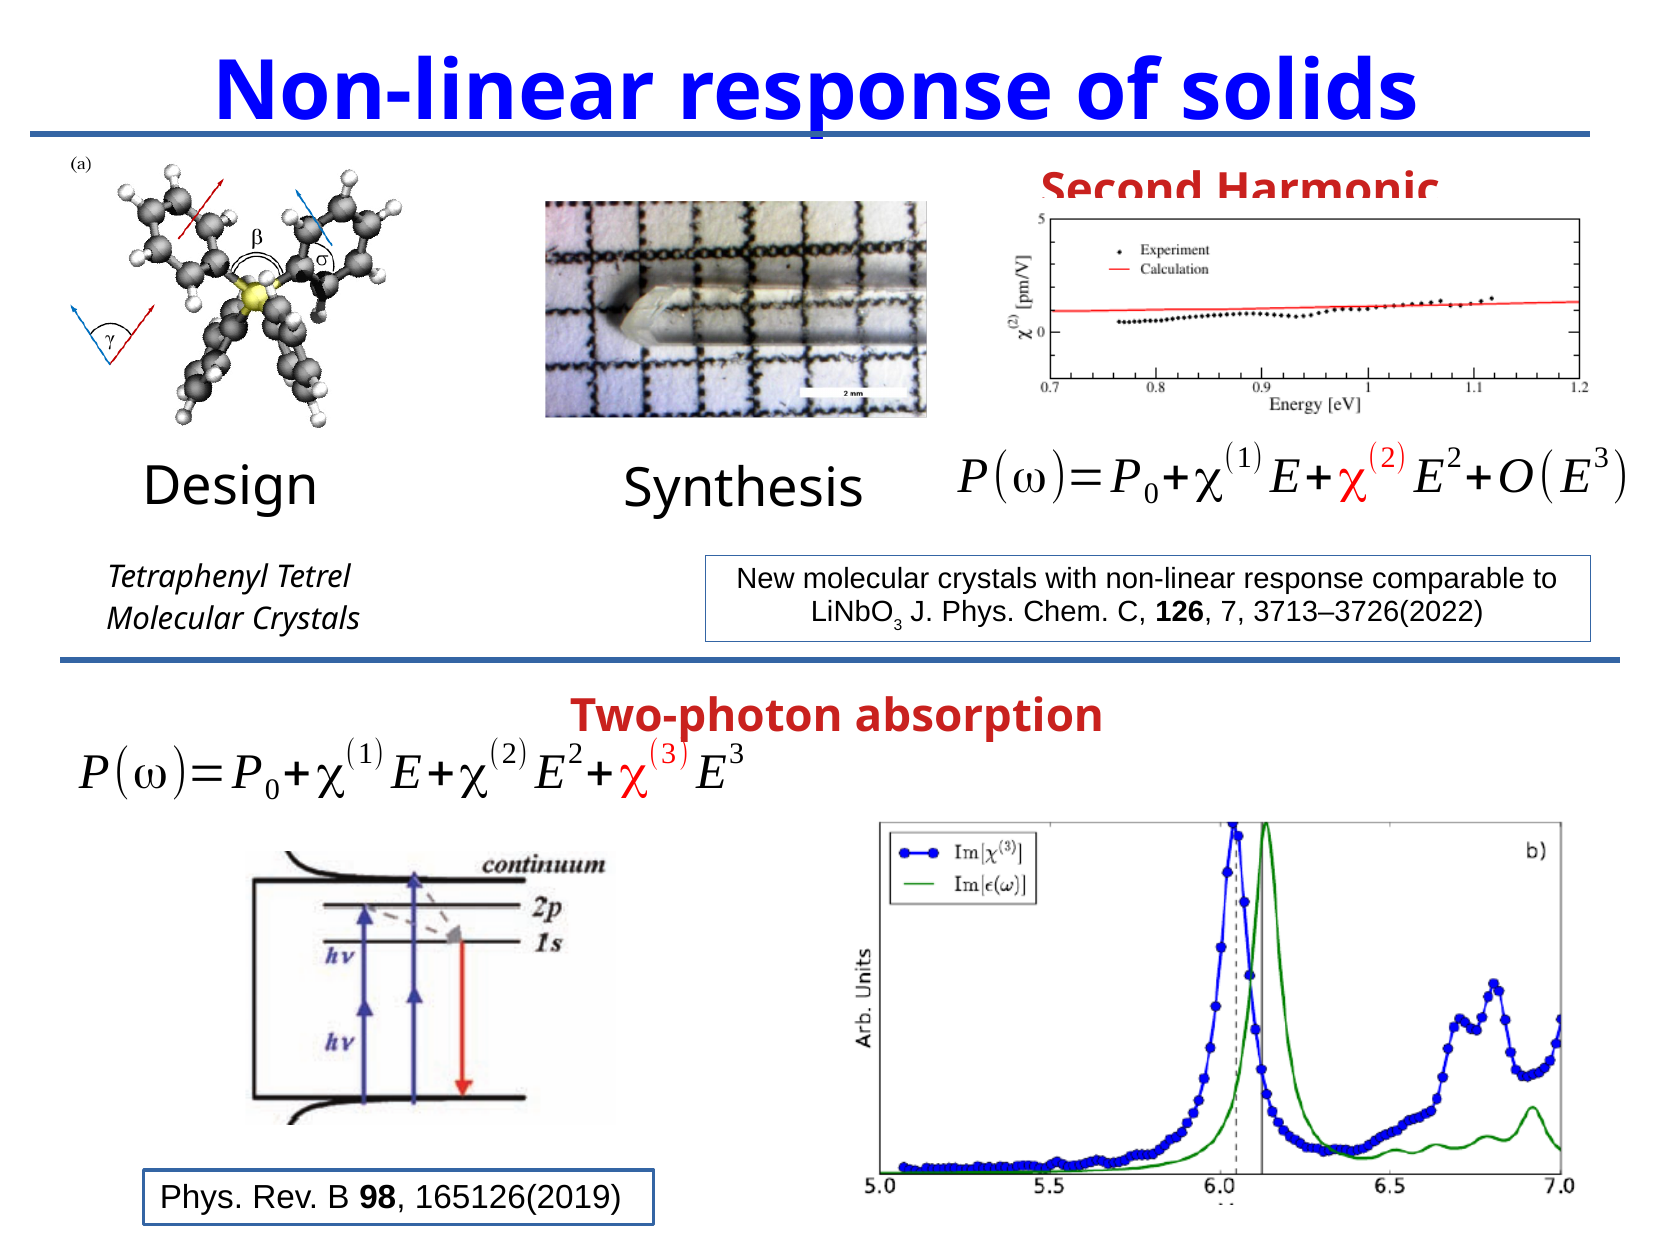

# Non-linear response of solids
Second Harmonic Generation
Design
Synthesis
Tetraphenyl Tetrel
Molecular Crystals
New molecular crystals with non-linear response comparable to LiNbO3 J. Phys. Chem. C, 126, 7, 3713–3726(2022)
Two-photon absorption
Phys. Rev. B 98, 165126(2019)